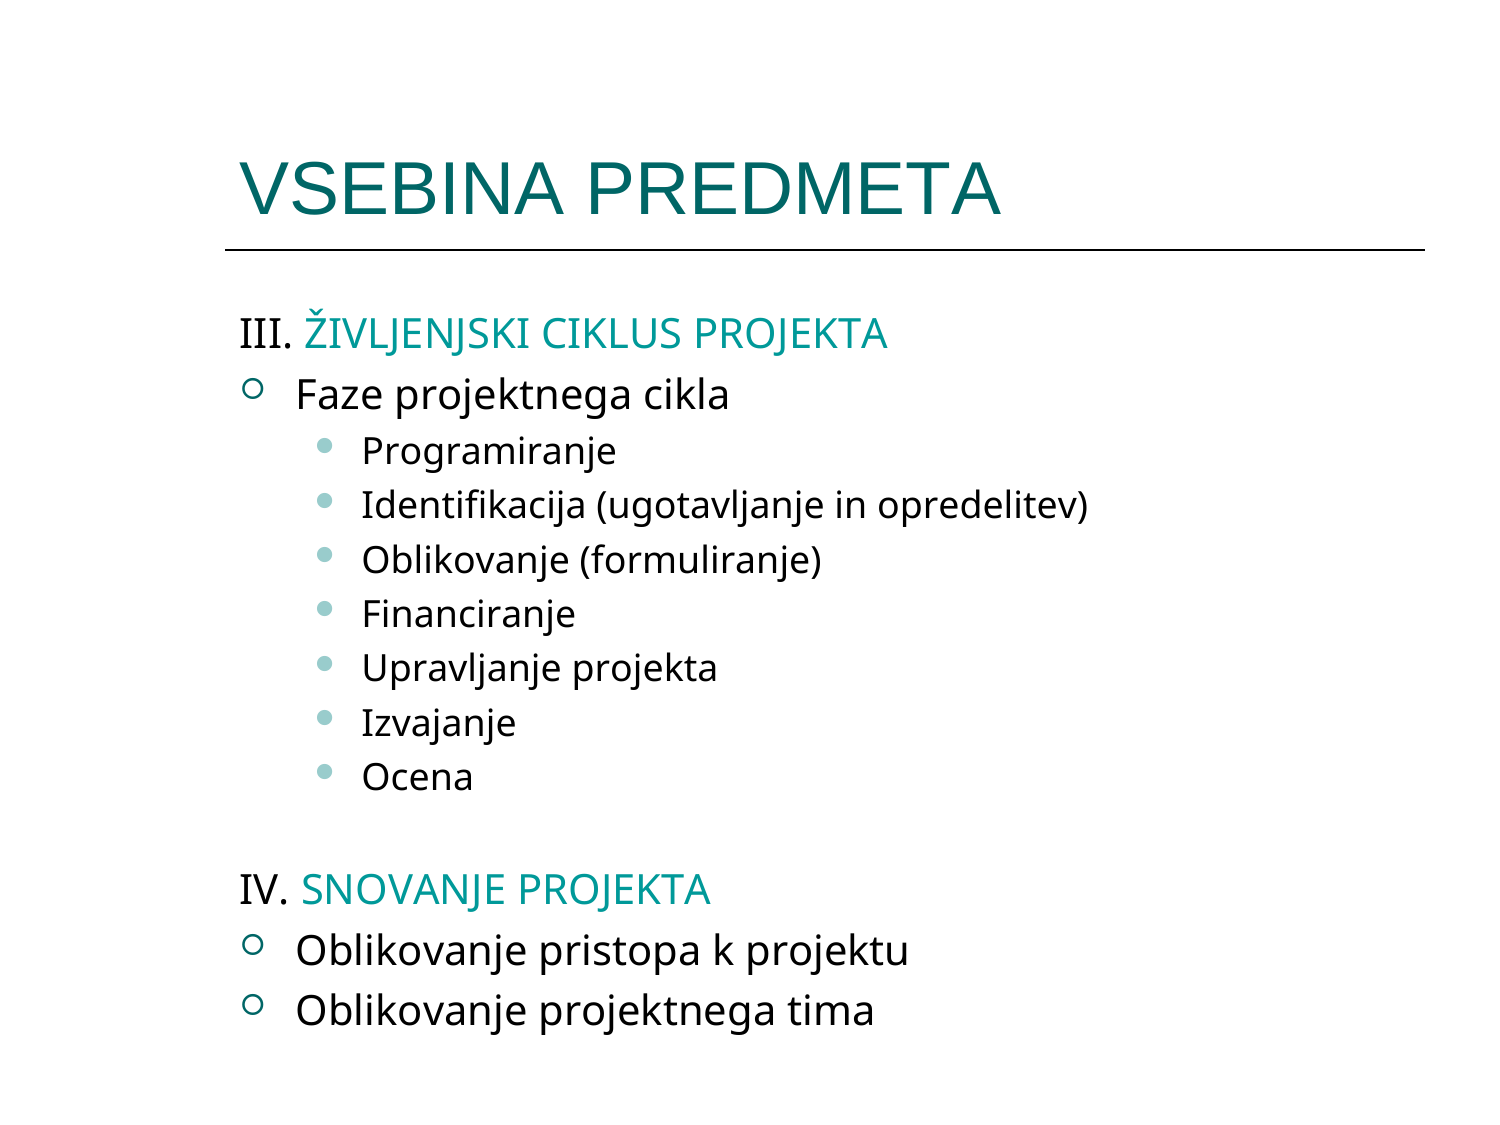

# VSEBINA PREDMETA
III. ŽIVLJENJSKI CIKLUS PROJEKTA
Faze projektnega cikla
Programiranje
Identifikacija (ugotavljanje in opredelitev)
Oblikovanje (formuliranje)
Financiranje
Upravljanje projekta
Izvajanje
Ocena
IV. SNOVANJE PROJEKTA
Oblikovanje pristopa k projektu
Oblikovanje projektnega tima